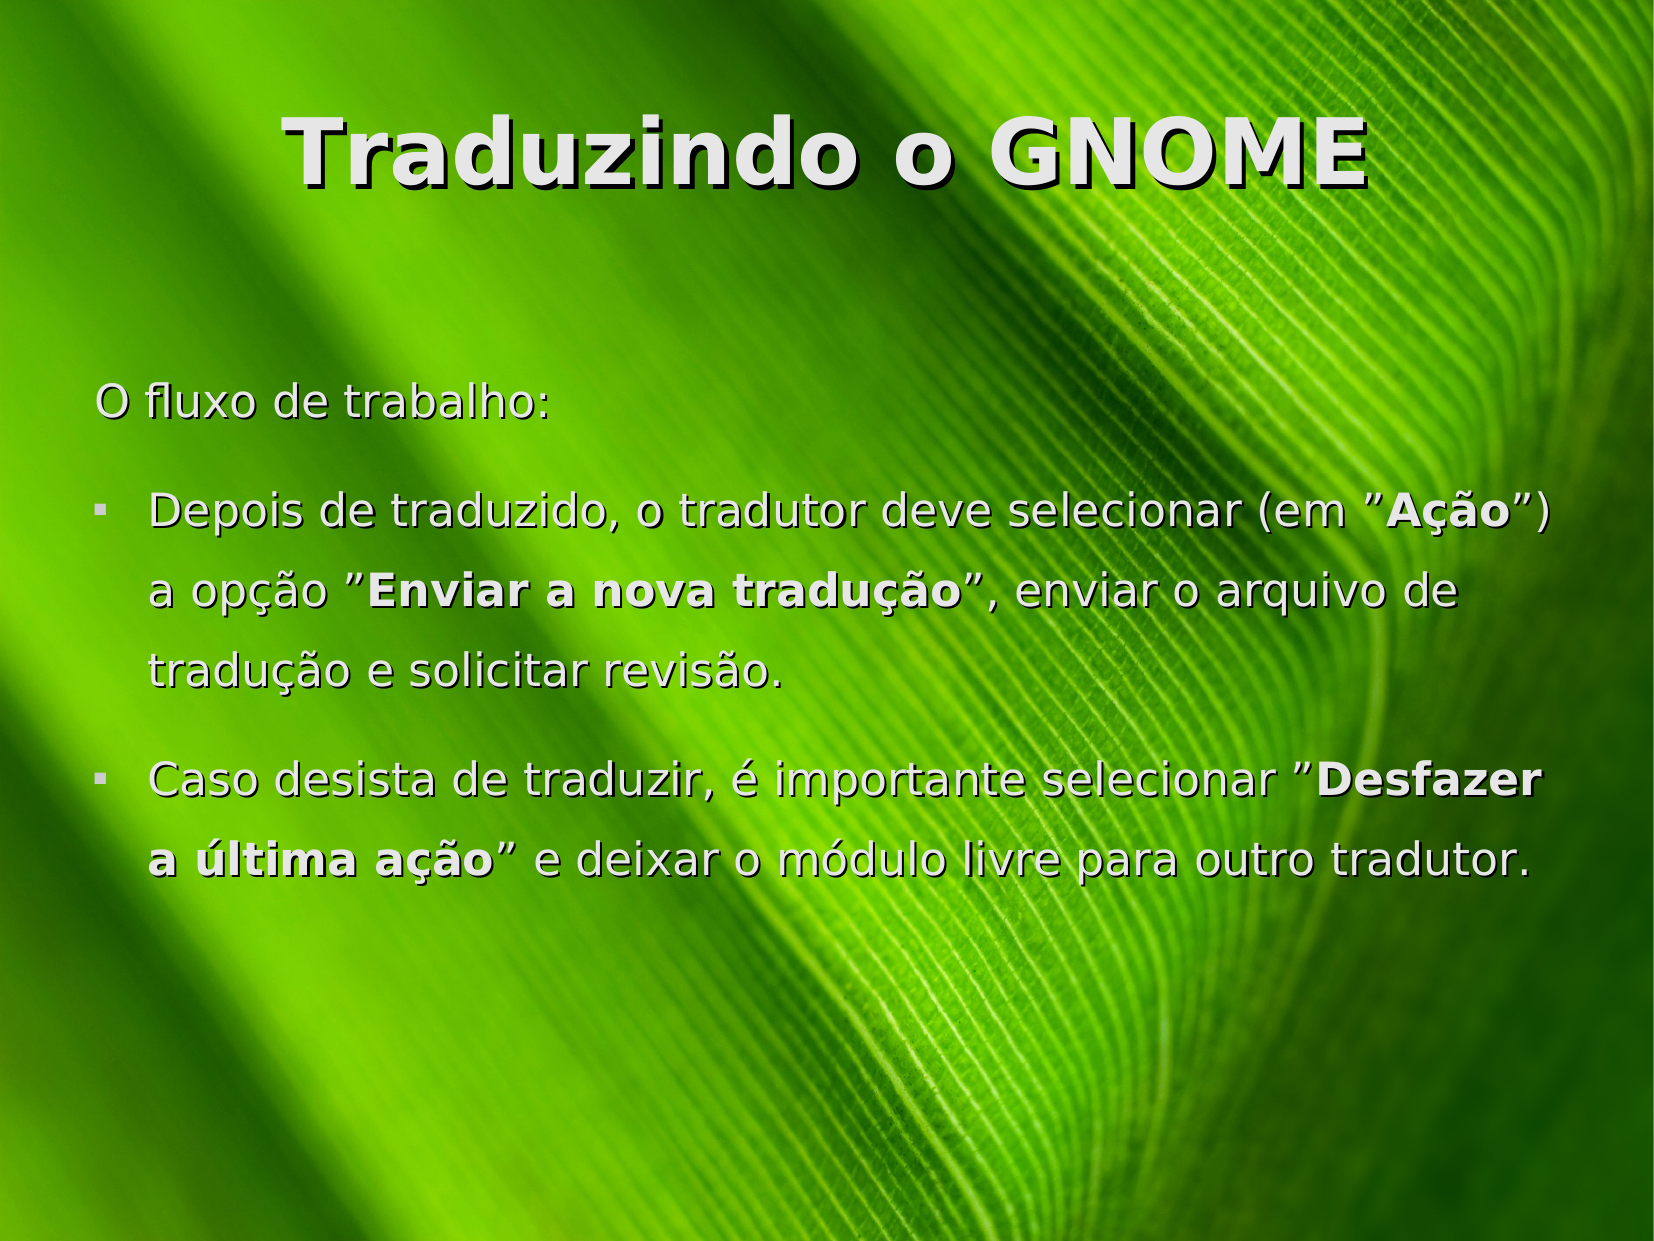

# Traduzindo o GNOME
O fluxo de trabalho:
Depois de traduzido, o tradutor deve selecionar (em ”Ação”) a opção ”Enviar a nova tradução”, enviar o arquivo de tradução e solicitar revisão.
Caso desista de traduzir, é importante selecionar ”Desfazer a última ação” e deixar o módulo livre para outro tradutor.